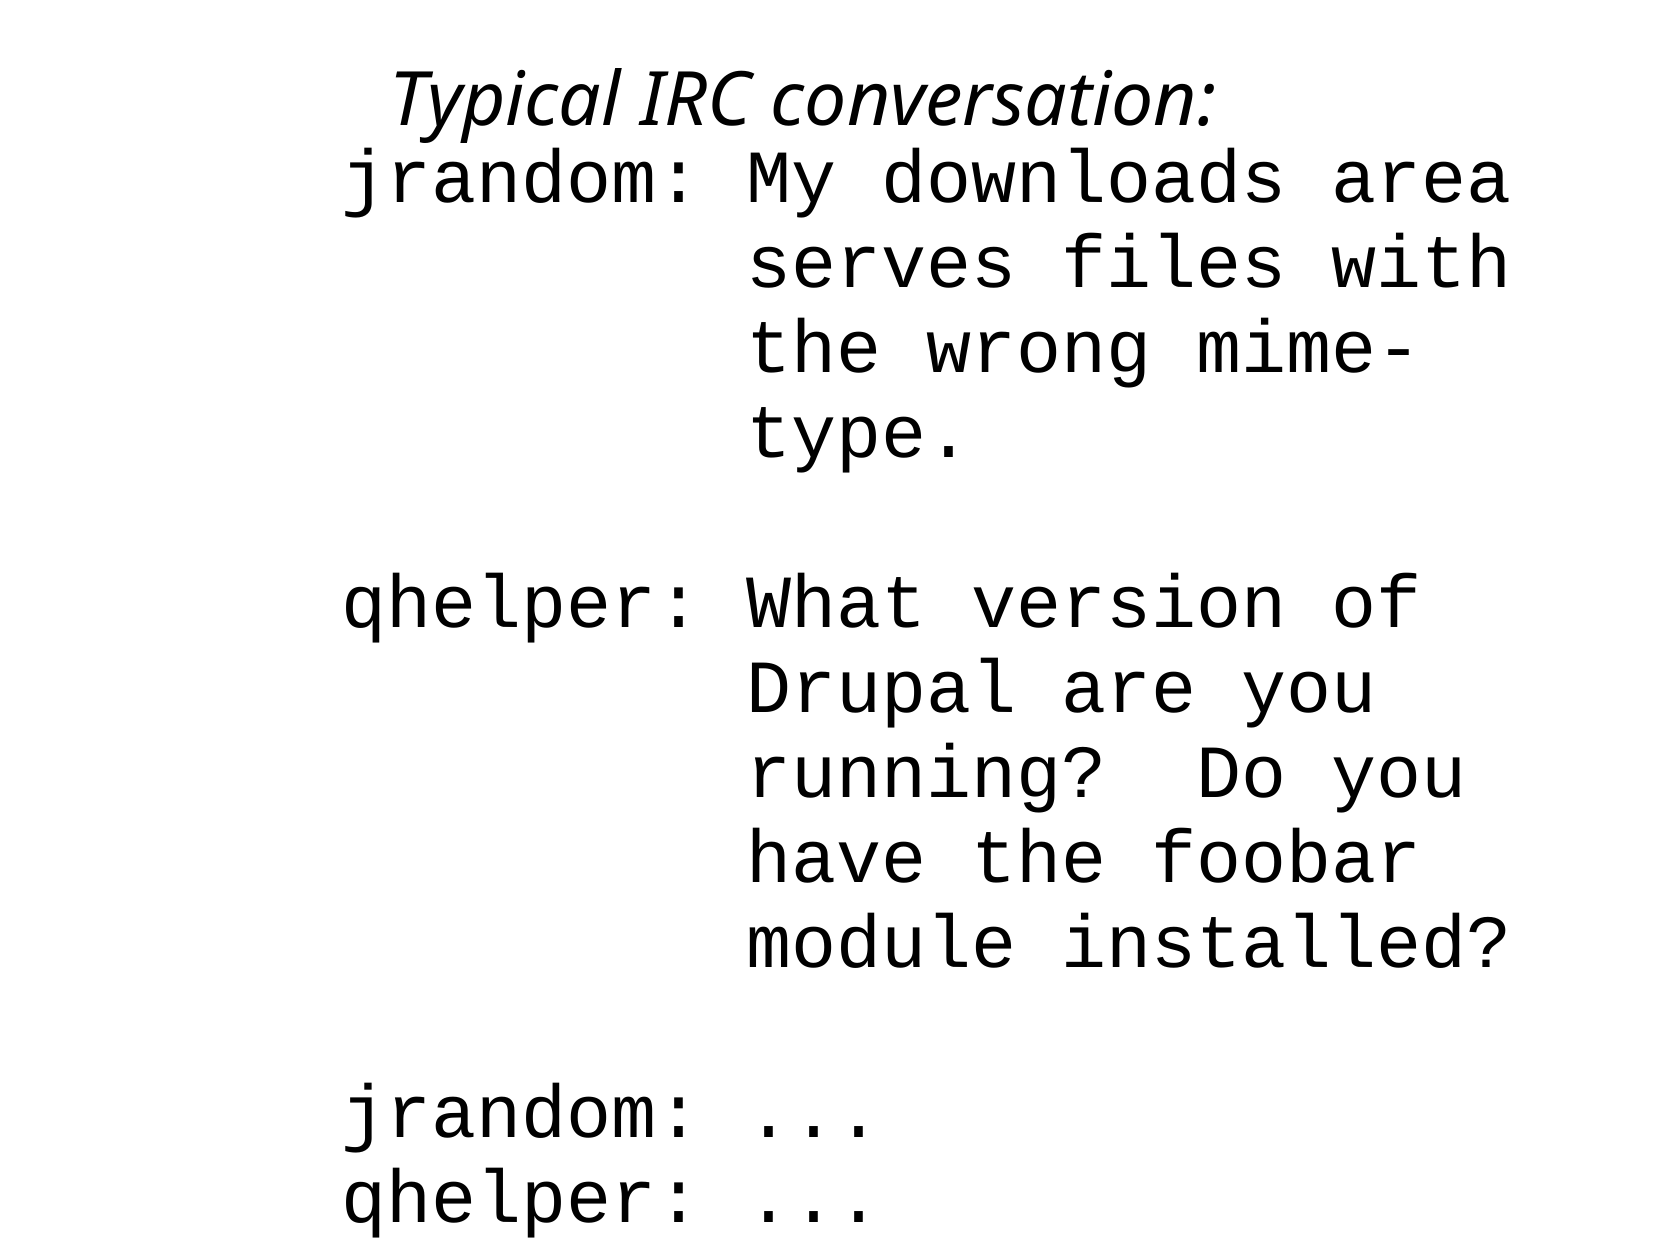

Typical IRC conversation:
jrandom: My downloads area
 serves files with
 the wrong mime-
 type.
qhelper: What version of
 Drupal are you
 running? Do you
 have the foobar
 module installed?
jrandom: ...
qhelper: ...